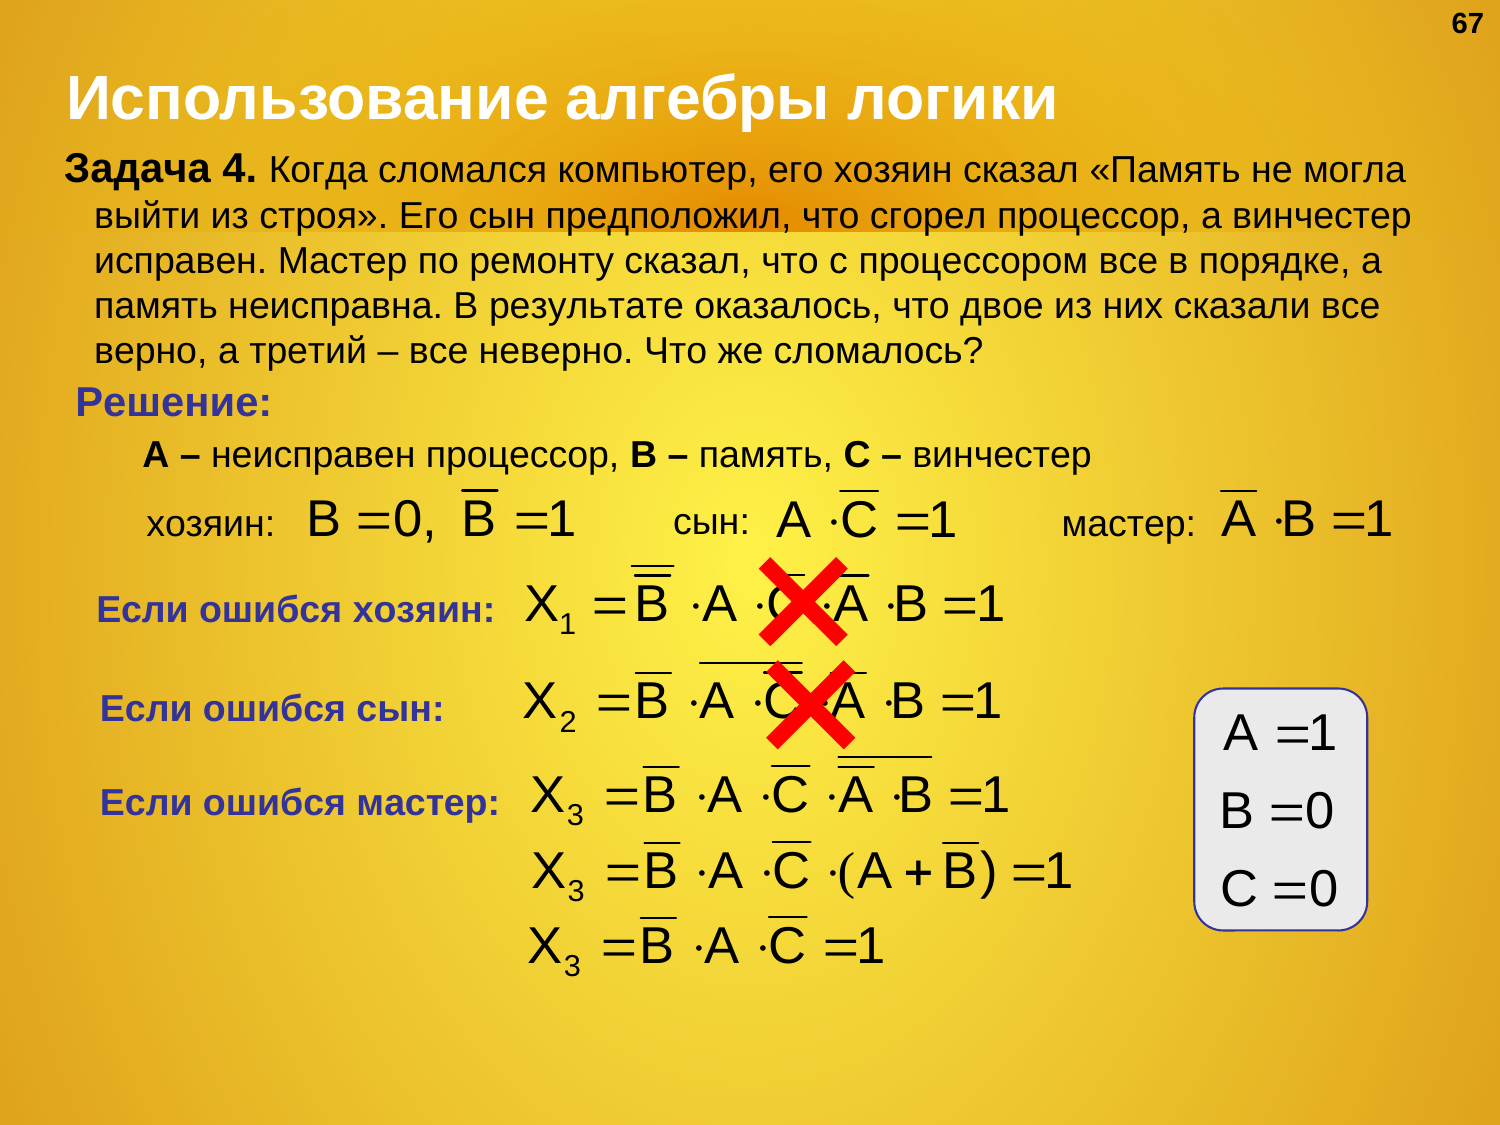

# Использование алгебры логики
Задача 4. Когда сломался компьютер, его хозяин сказал «Память не могла выйти из строя». Его сын предположил, что сгорел процессор, а винчестер исправен. Мастер по ремонту сказал, что с процессором все в порядке, а память неисправна. В результате оказалось, что двое из них сказали все верно, а третий – все неверно. Что же сломалось?
Решение:
A – неисправен процессор, B – память, C – винчестер
сын:
хозяин:
мастер:
Если ошибся хозяин:
Если ошибся сын:
Если ошибся мастер: